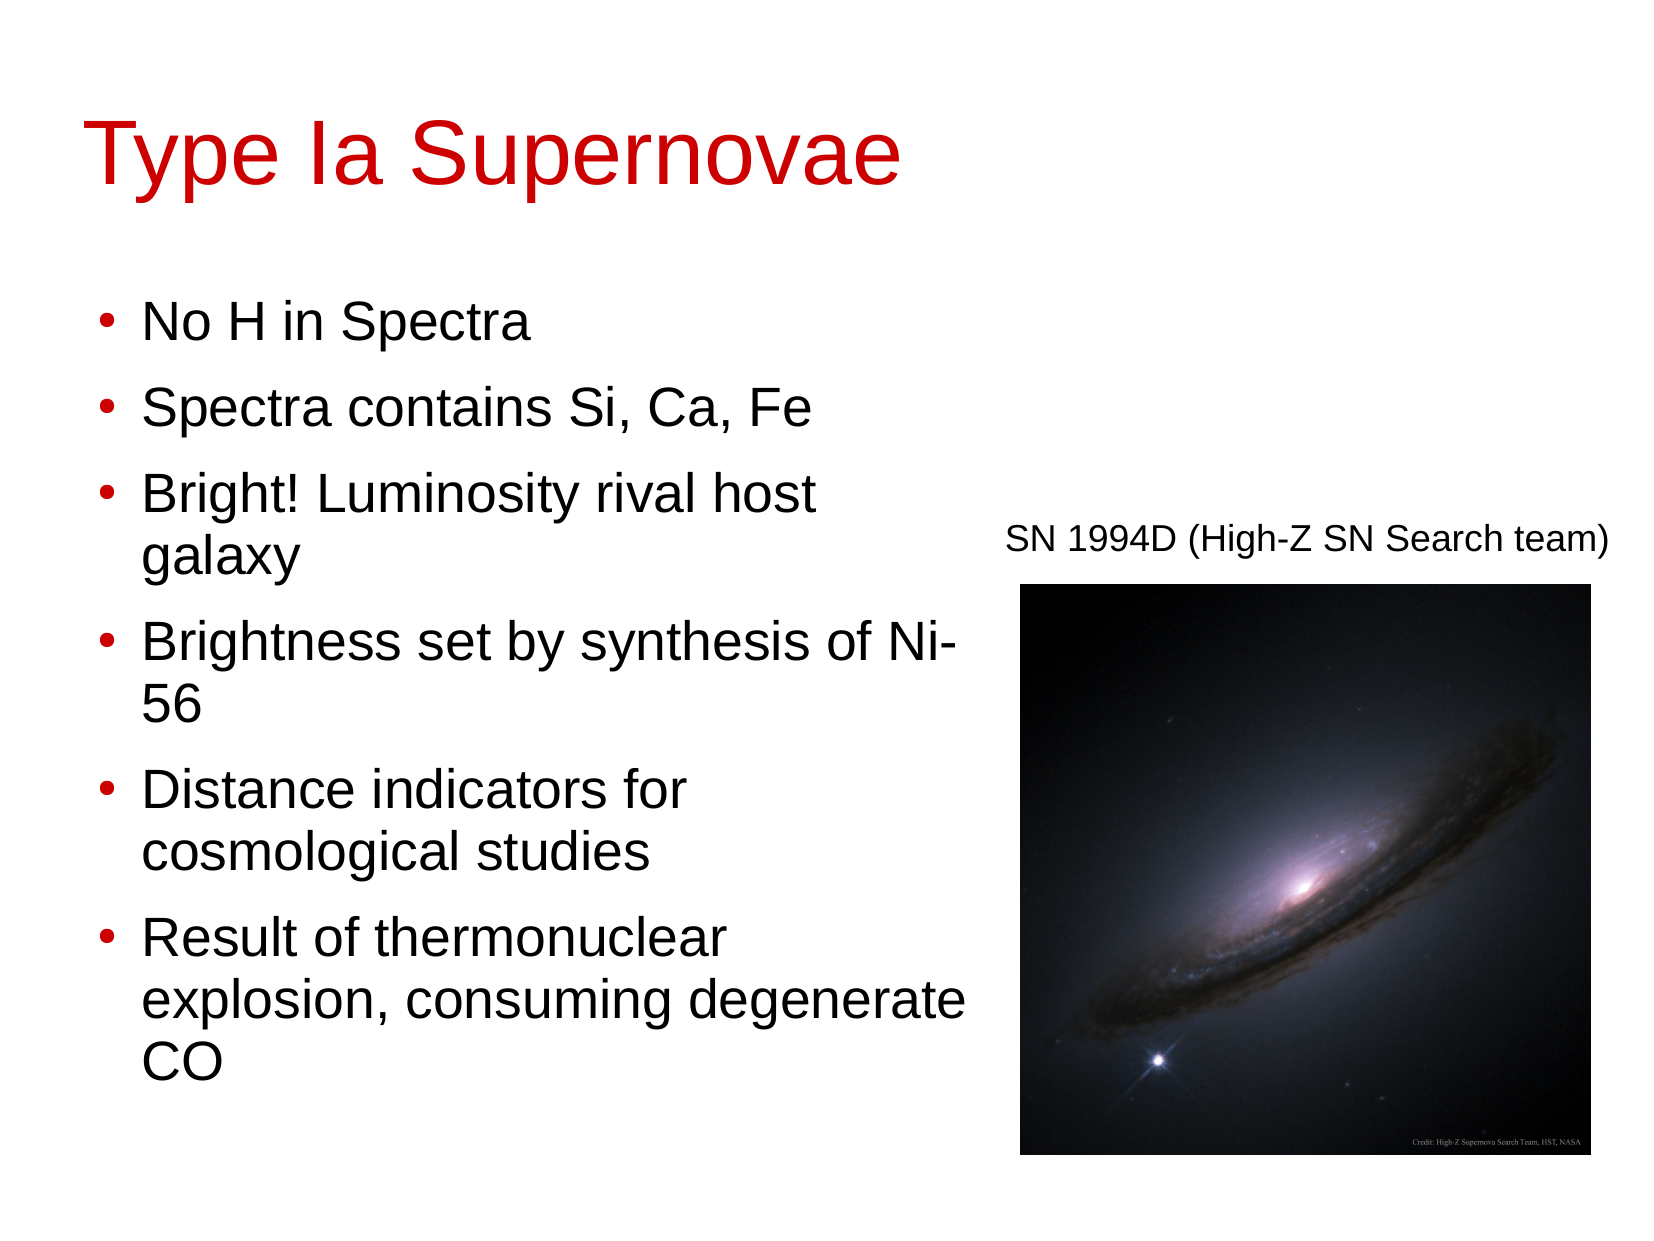

# Type Ia Supernovae
No H in Spectra
Spectra contains Si, Ca, Fe
Bright! Luminosity rival host galaxy
Brightness set by synthesis of Ni-56
Distance indicators for cosmological studies
Result of thermonuclear explosion, consuming degenerate CO
SN 1994D (High-Z SN Search team)